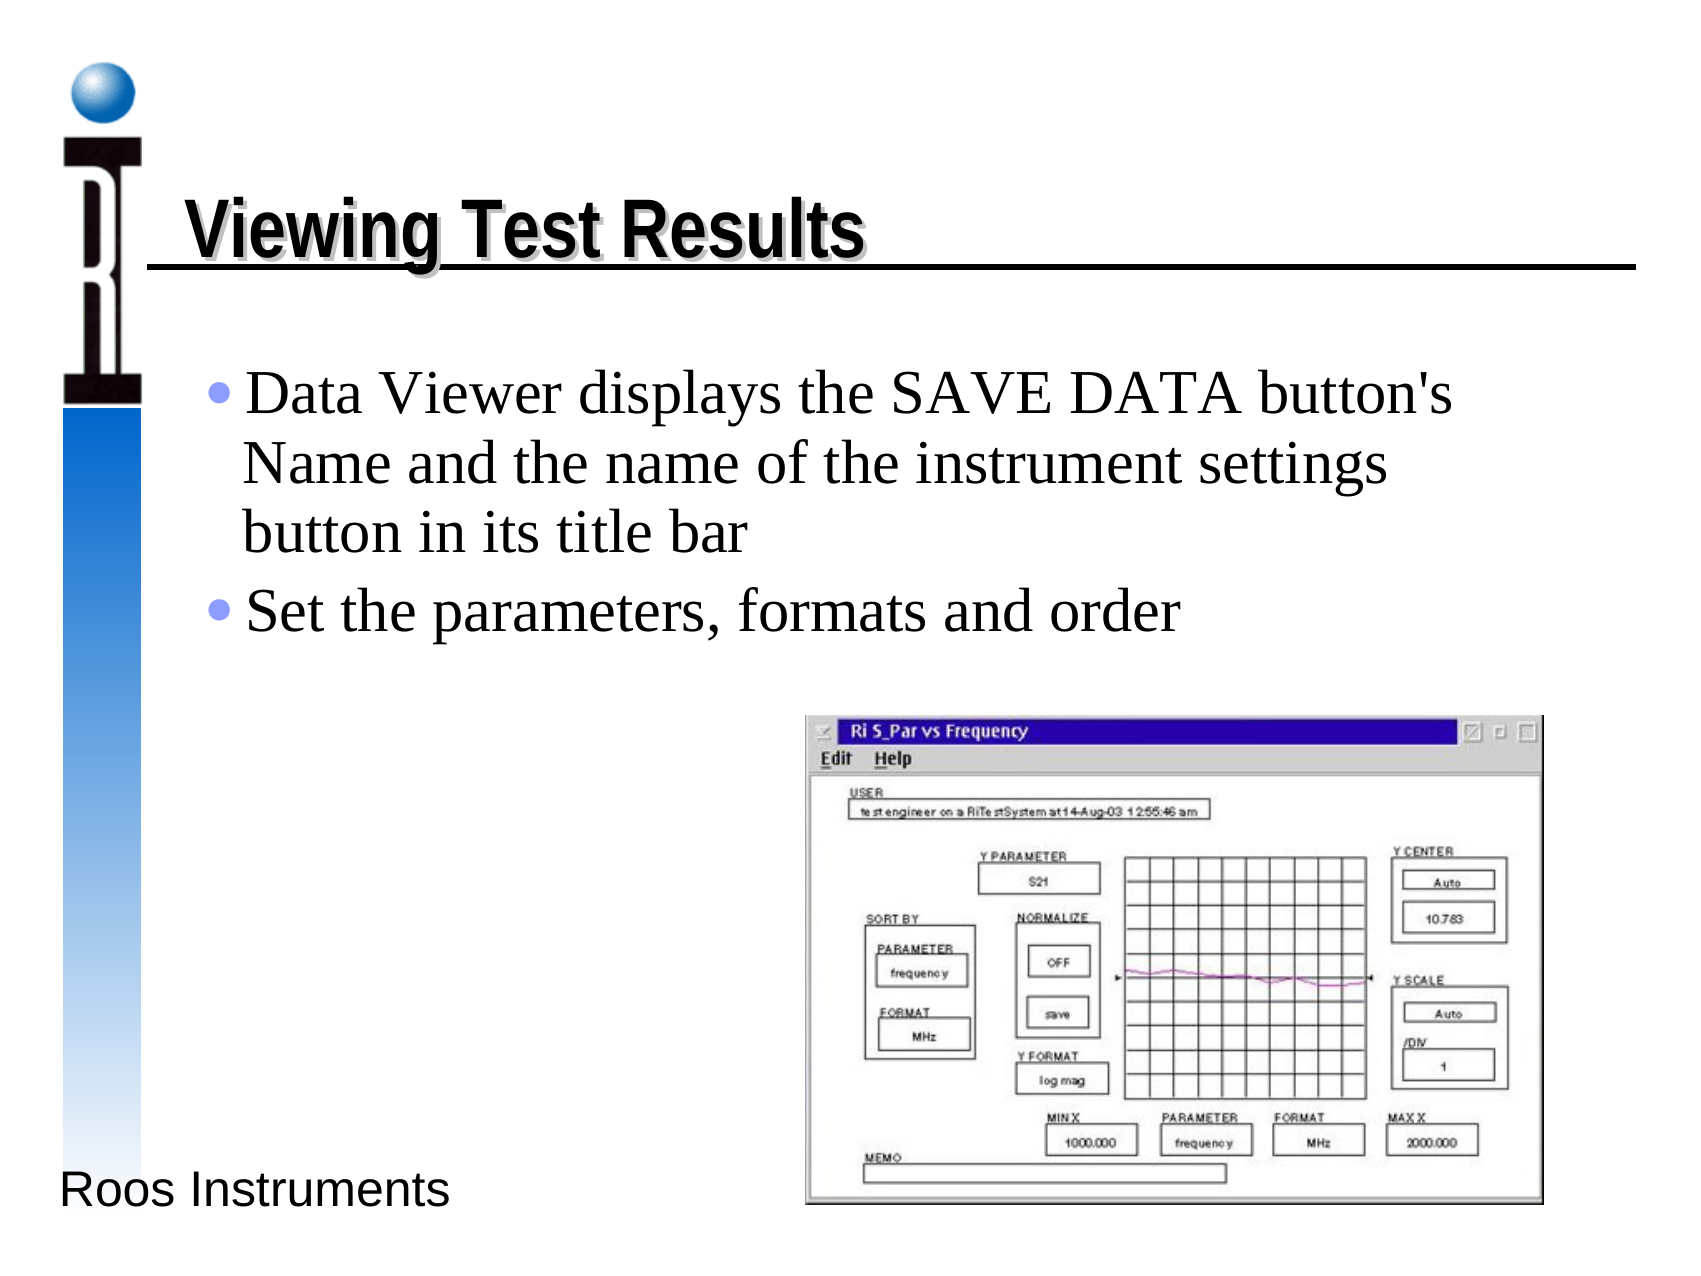

Viewing Test Results
Data Viewer displays the SAVE DATA button's Name and the name of the instrument settings button in its title bar
Set the parameters, formats and order